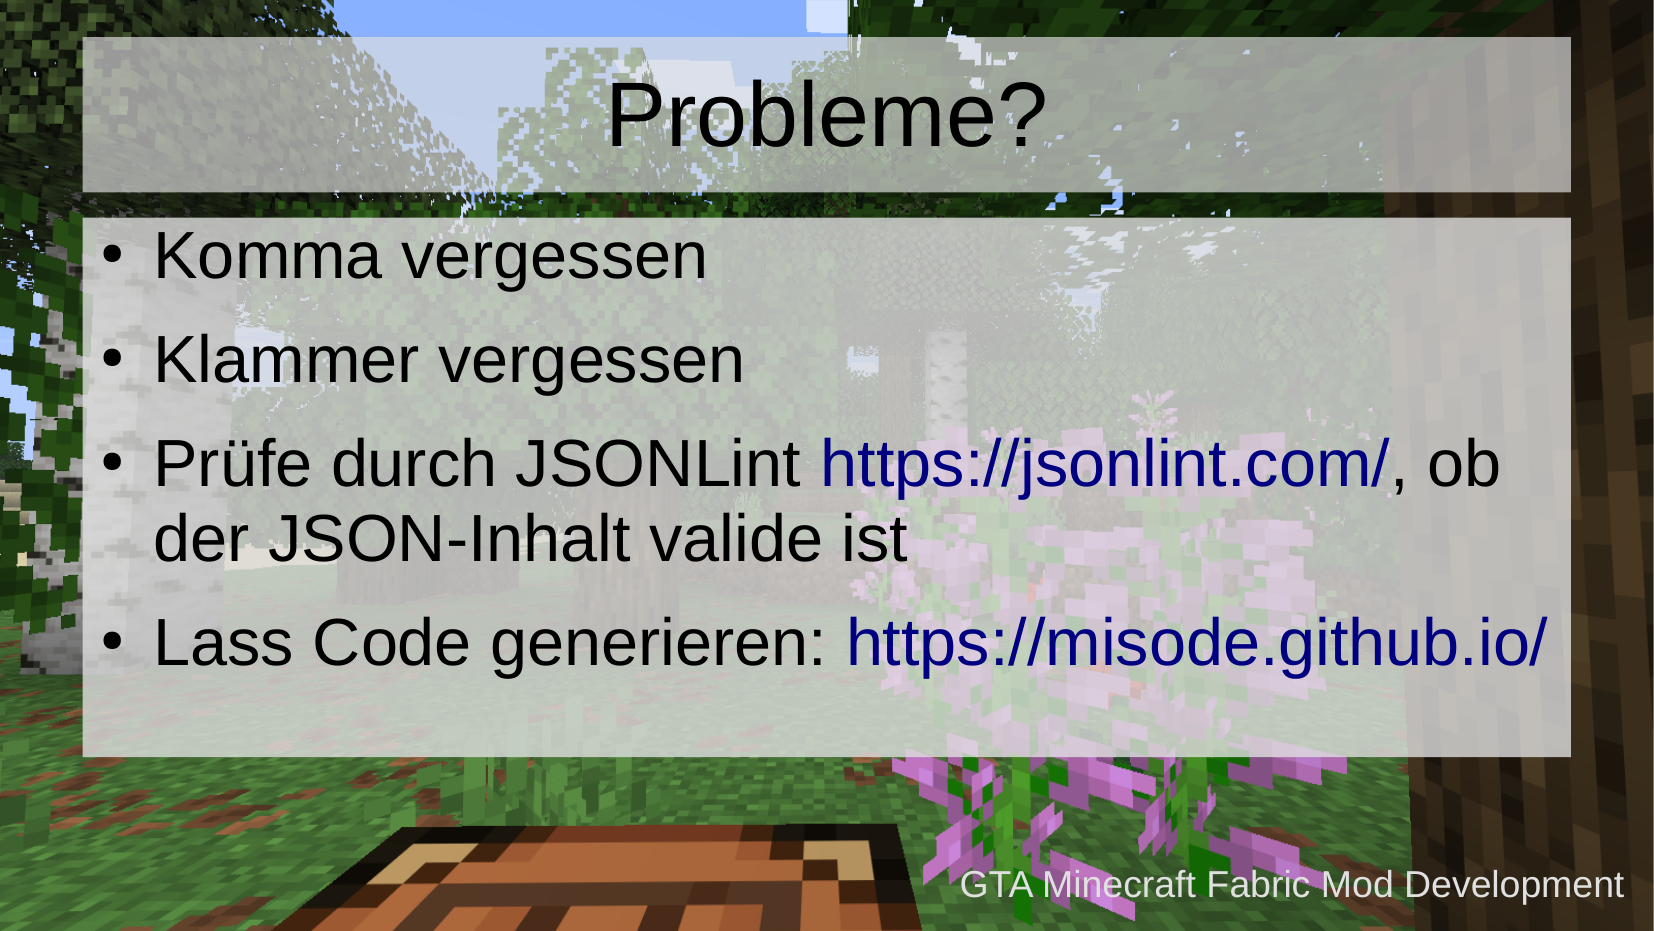

# Probleme?
Komma vergessen
Klammer vergessen
Prüfe durch JSONLint https://jsonlint.com/, ob der JSON-Inhalt valide ist
Lass Code generieren: https://misode.github.io/